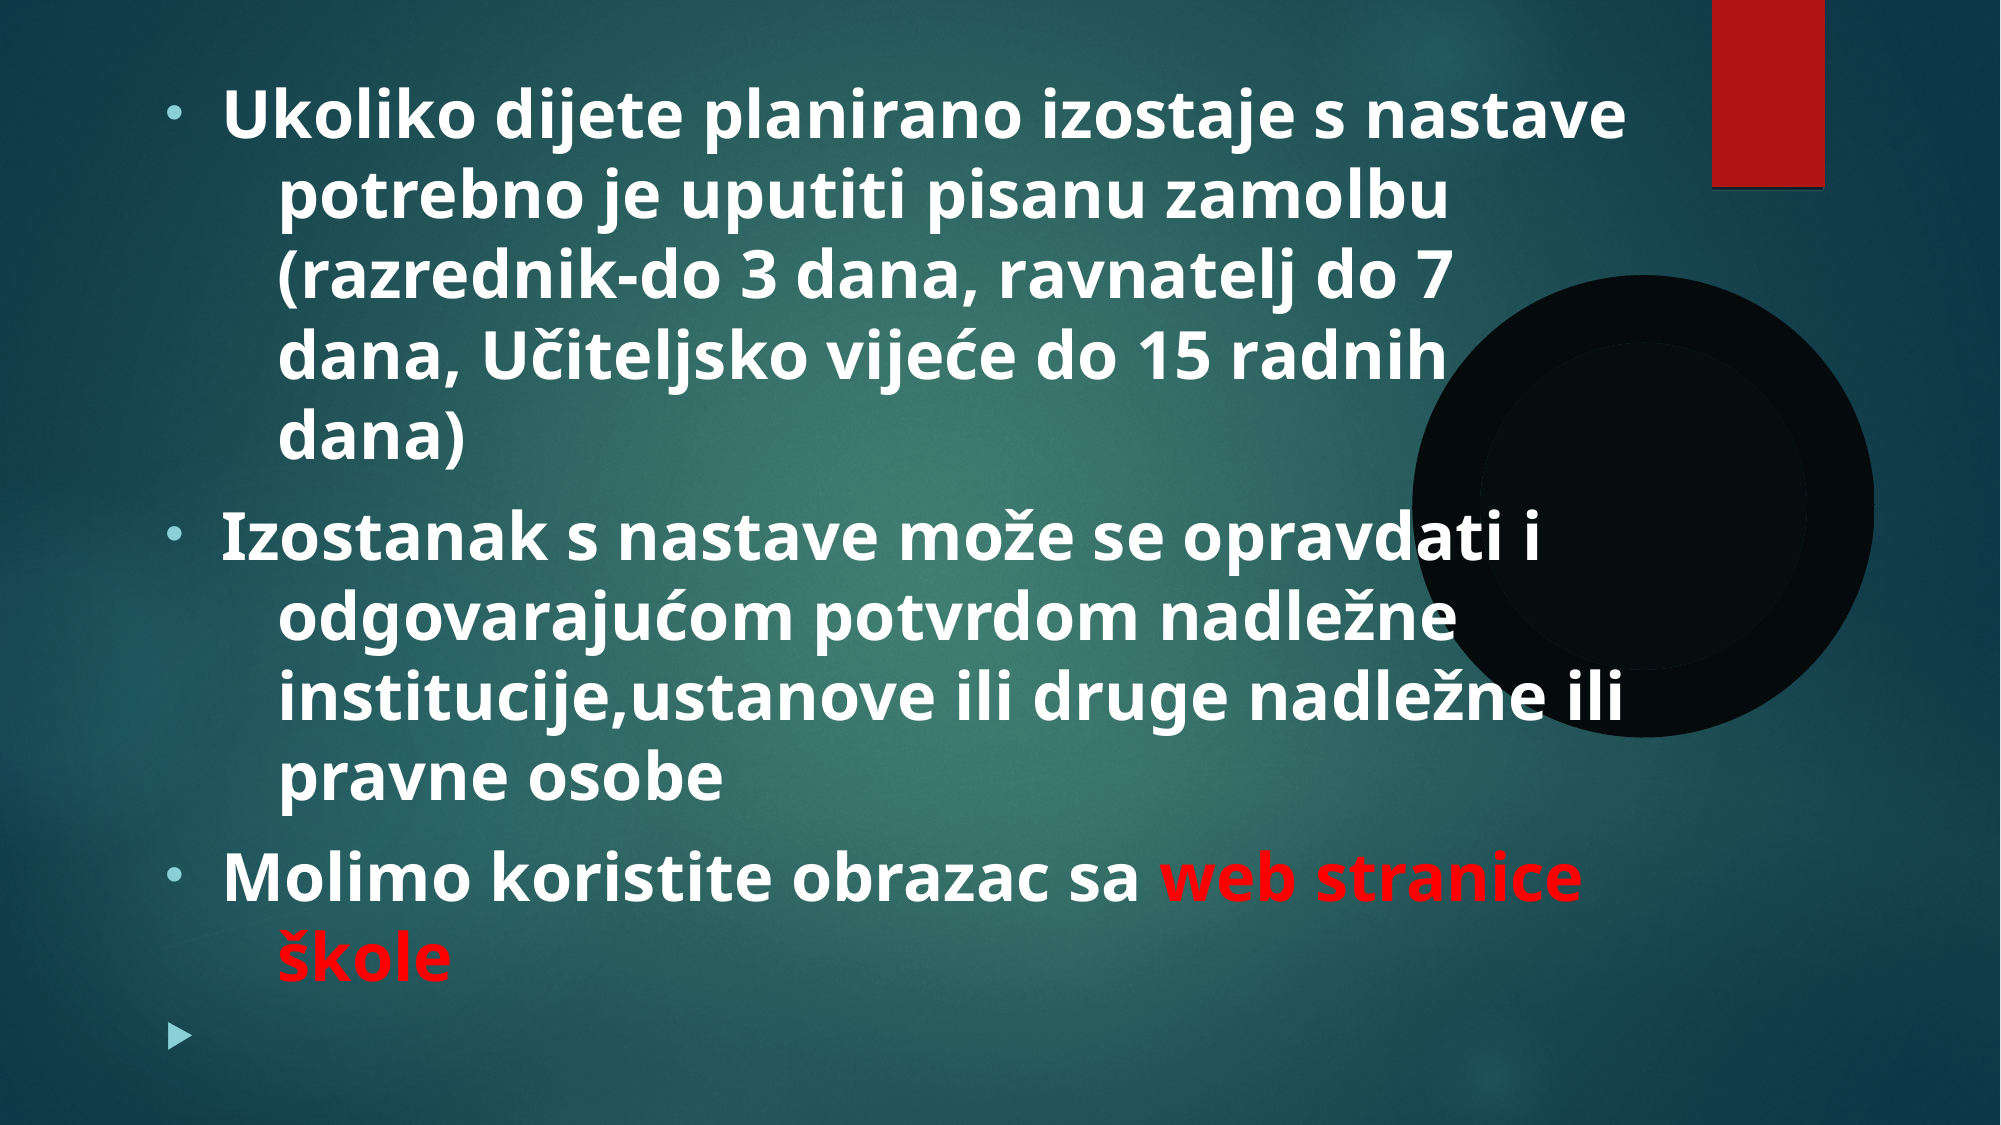

# Ukoliko dijete planirano izostaje s nastave potrebno je uputiti pisanu zamolbu (razrednik-do 3 dana, ravnatelj do 7 dana, Učiteljsko vijeće do 15 radnih dana)
Izostanak s nastave može se opravdati i odgovarajućom potvrdom nadležne institucije,ustanove ili druge nadležne ili pravne osobe
Molimo koristite obrazac sa web stranice škole